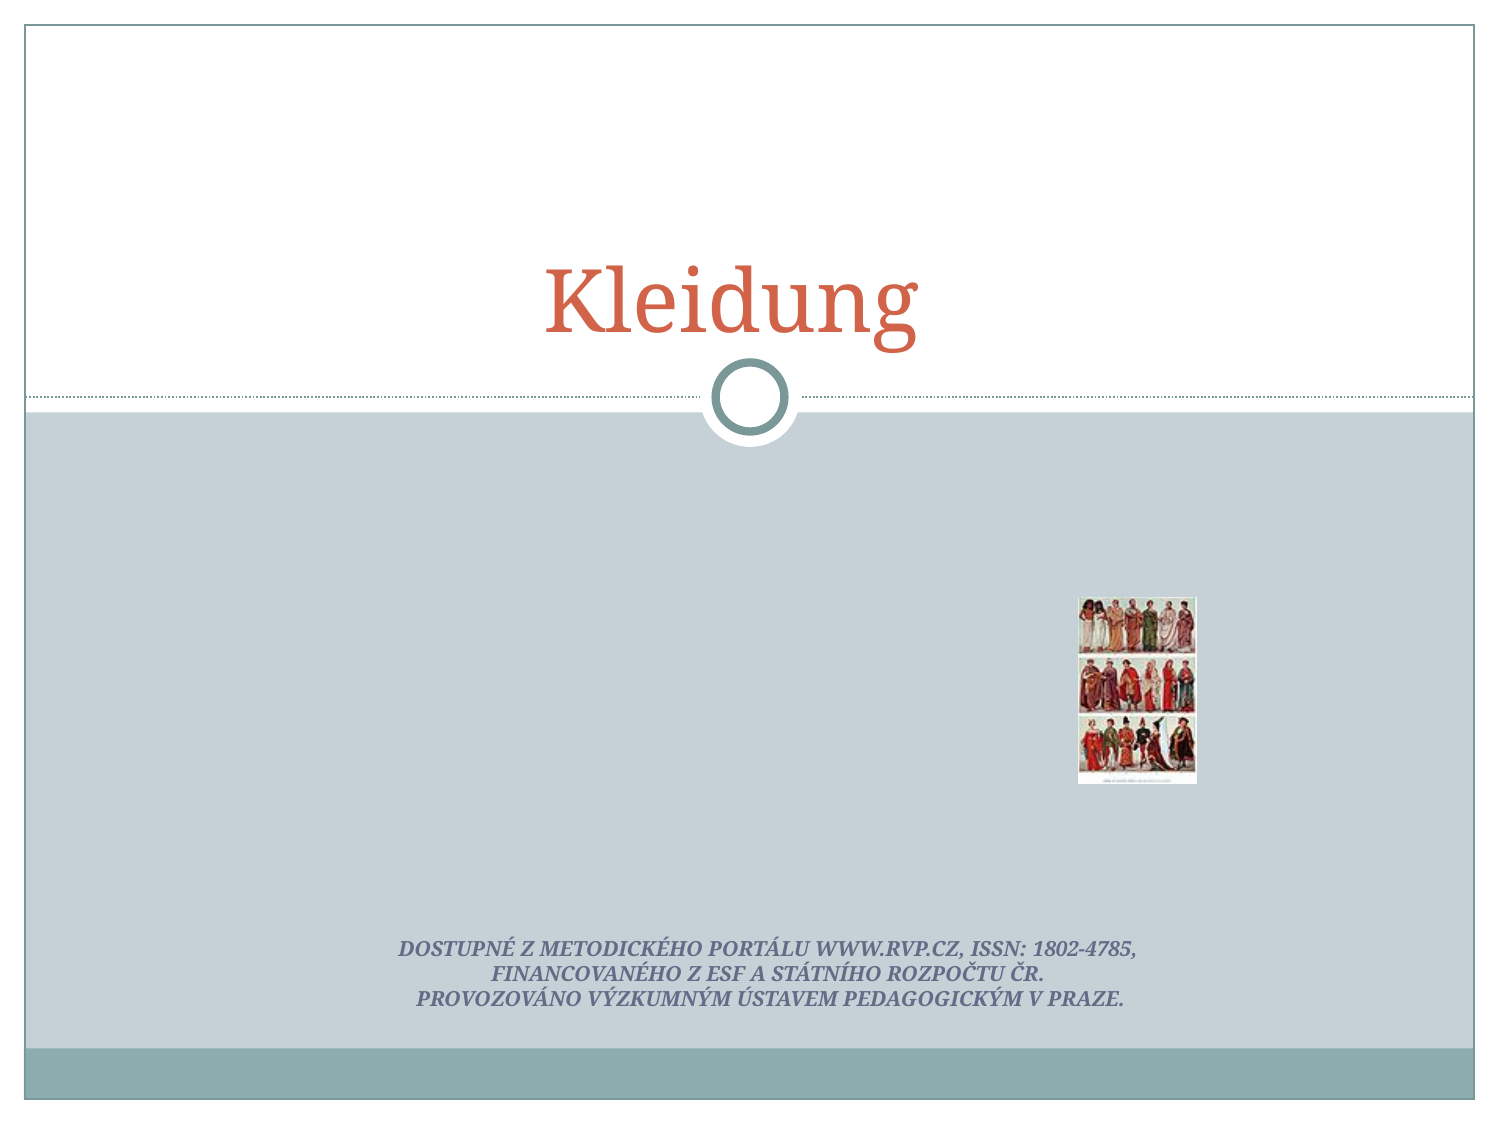

# Kleidung
DOSTUPNÉ Z METODICKÉHO PORTÁLU WWW.RVP.CZ, ISSN: 1802-4785,
FINANCOVANÉHO Z ESF A STÁTNÍHO ROZPOČTU ČR.
PROVOZOVÁNO VÝZKUMNÝM ÚSTAVEM PEDAGOGICKÝM V PRAZE.